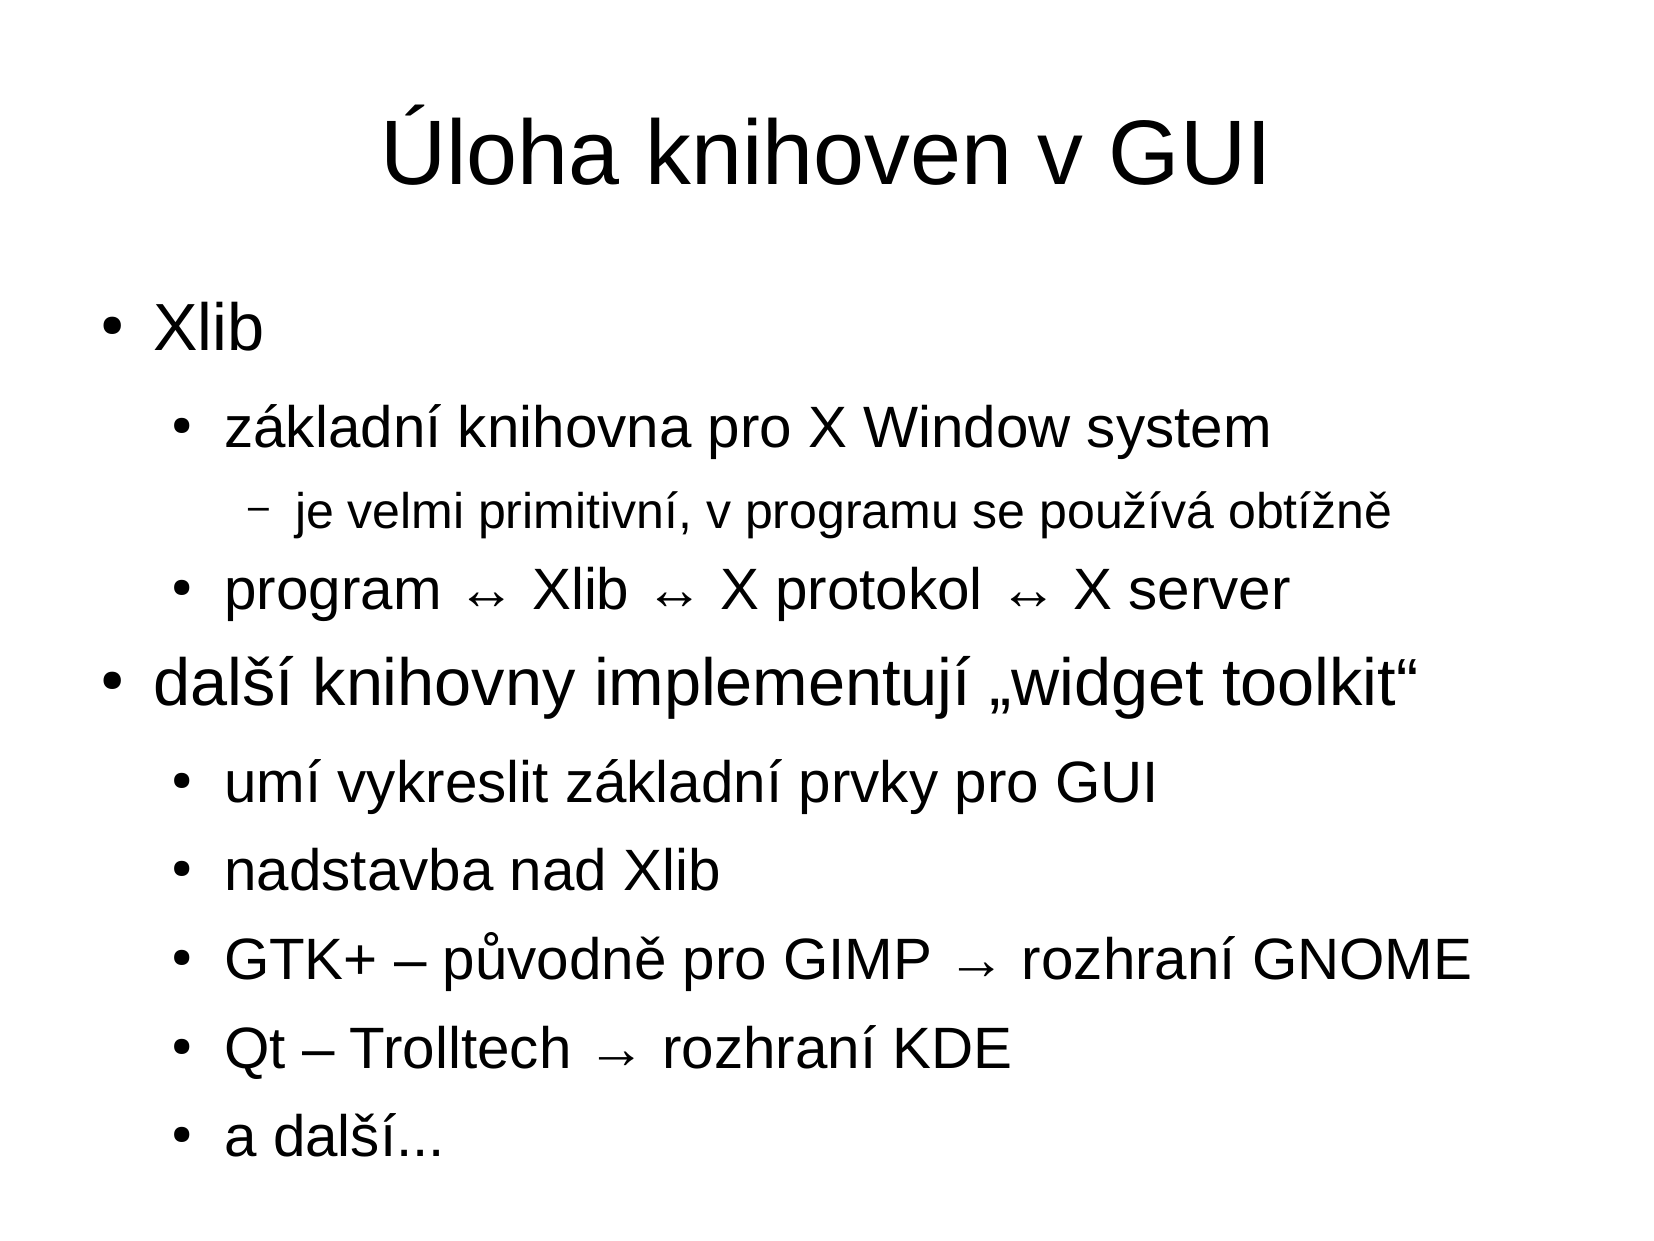

# Úloha knihoven v GUI
Xlib
základní knihovna pro X Window system
je velmi primitivní, v programu se používá obtížně
program ↔ Xlib ↔ X protokol ↔ X server
další knihovny implementují „widget toolkit“
umí vykreslit základní prvky pro GUI
nadstavba nad Xlib
GTK+ – původně pro GIMP → rozhraní GNOME
Qt – Trolltech → rozhraní KDE
a další...